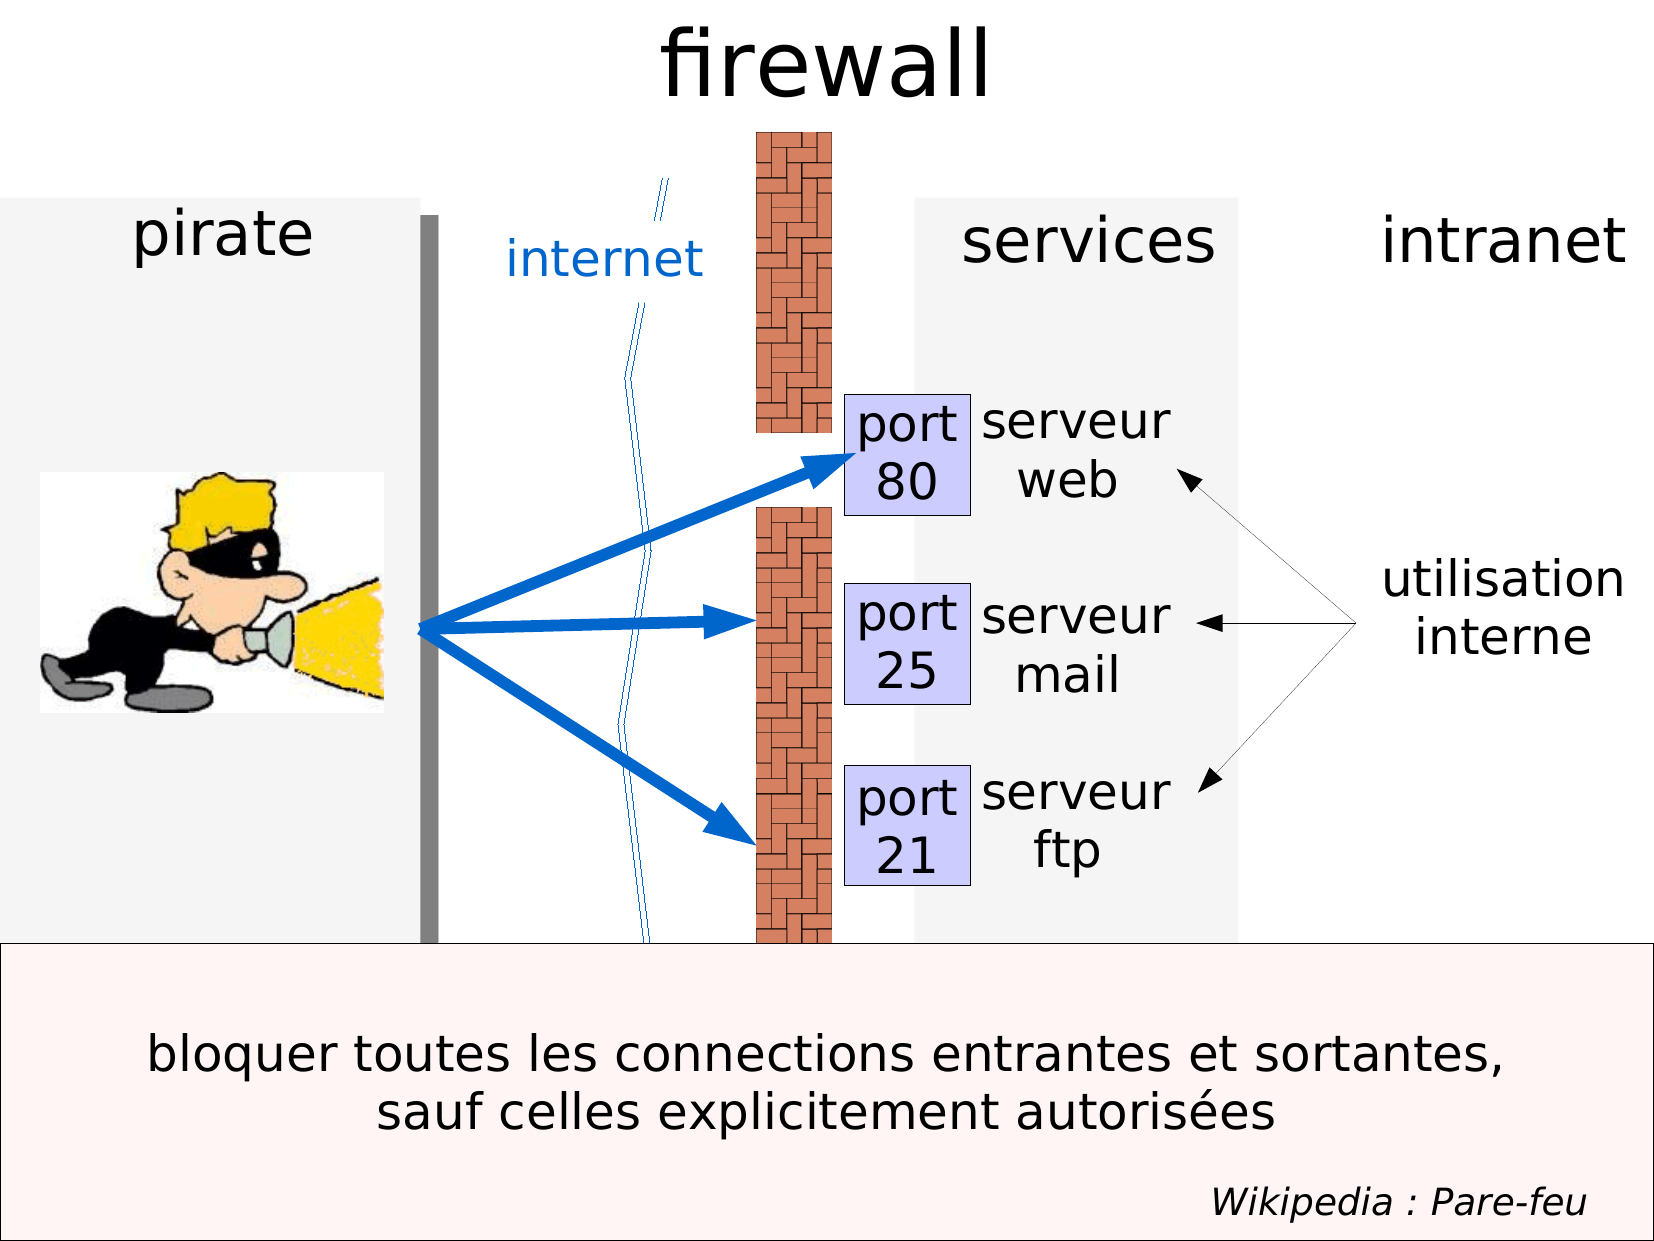

# firewall
pirate
services
intranet
internet
 serveur
web
port
80
utilisation
interne
port
25
 serveur
mail
 serveur
ftp
port
21
bloquer toutes les connections entrantes et sortantes,
sauf celles explicitement autorisées
Wikipedia : Pare-feu